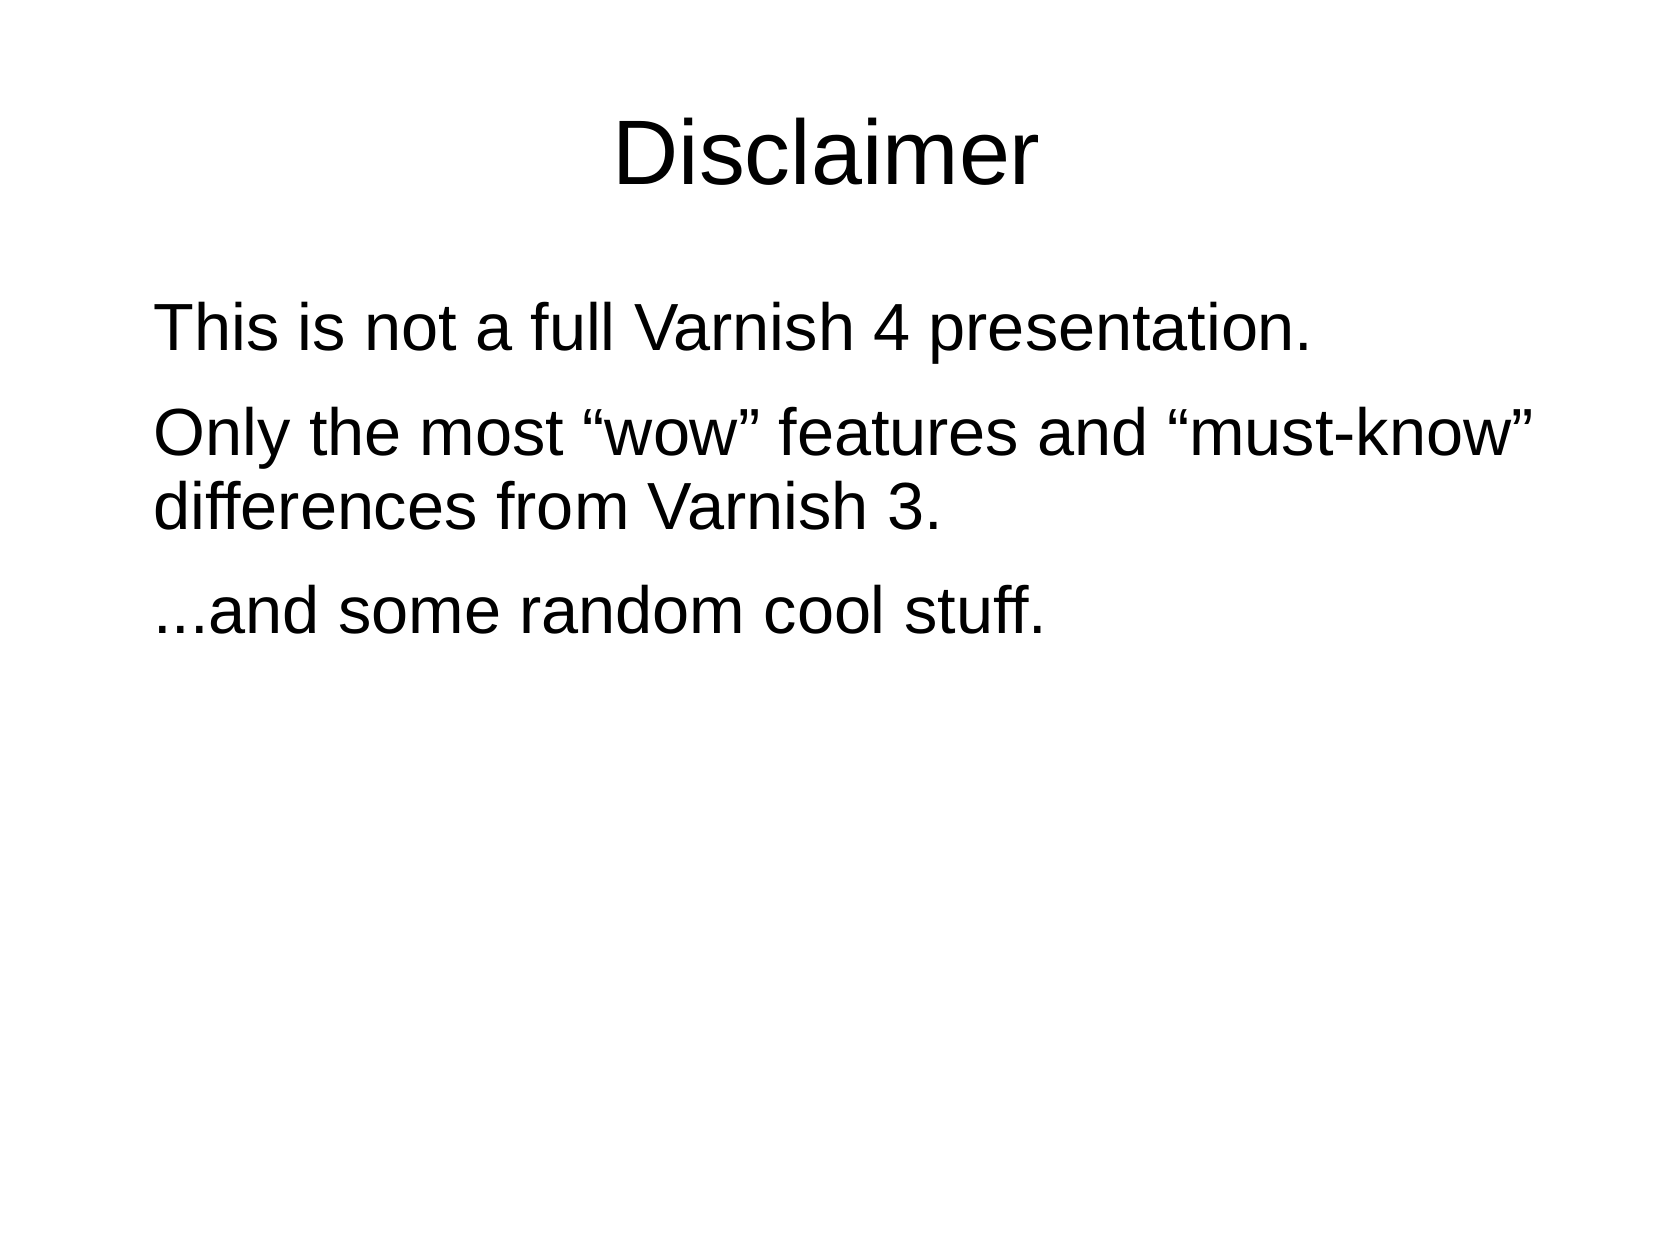

# Disclaimer
This is not a full Varnish 4 presentation.
Only the most “wow” features and “must-know” differences from Varnish 3.
...and some random cool stuff.